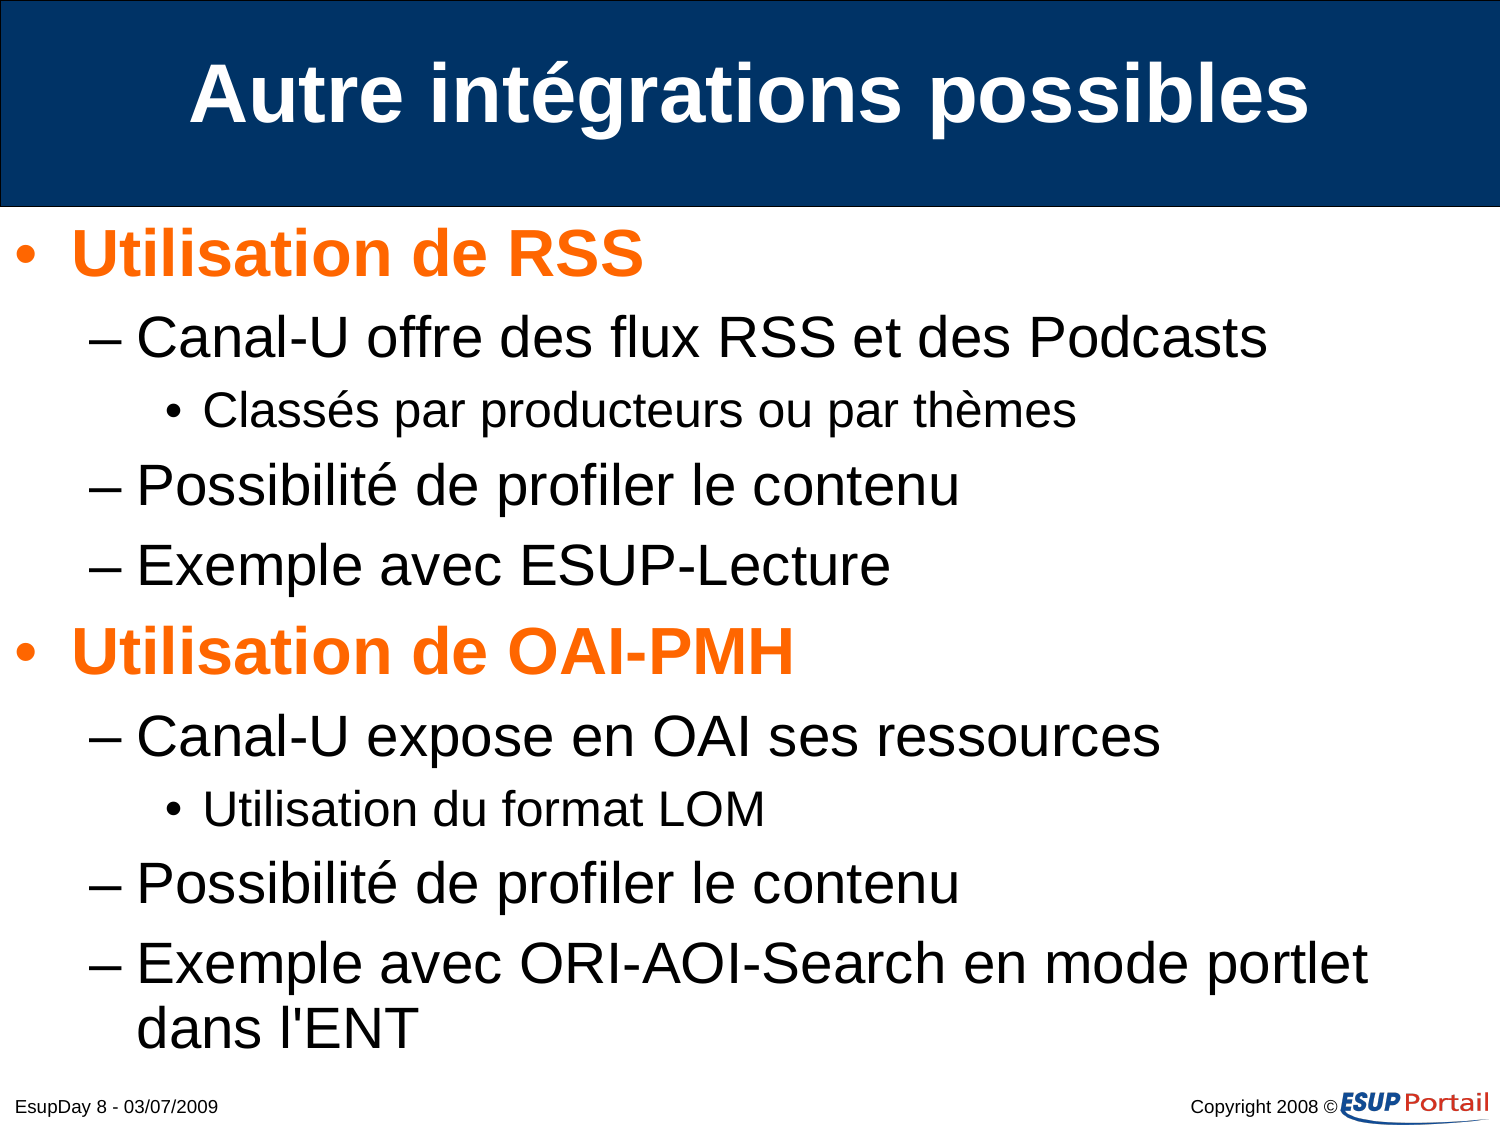

# Autre intégrations possibles
Utilisation de RSS
Canal-U offre des flux RSS et des Podcasts
Classés par producteurs ou par thèmes
Possibilité de profiler le contenu
Exemple avec ESUP-Lecture
Utilisation de OAI-PMH
Canal-U expose en OAI ses ressources
Utilisation du format LOM
Possibilité de profiler le contenu
Exemple avec ORI-AOI-Search en mode portlet dans l'ENT
EsupDay 8 - 03/07/2009